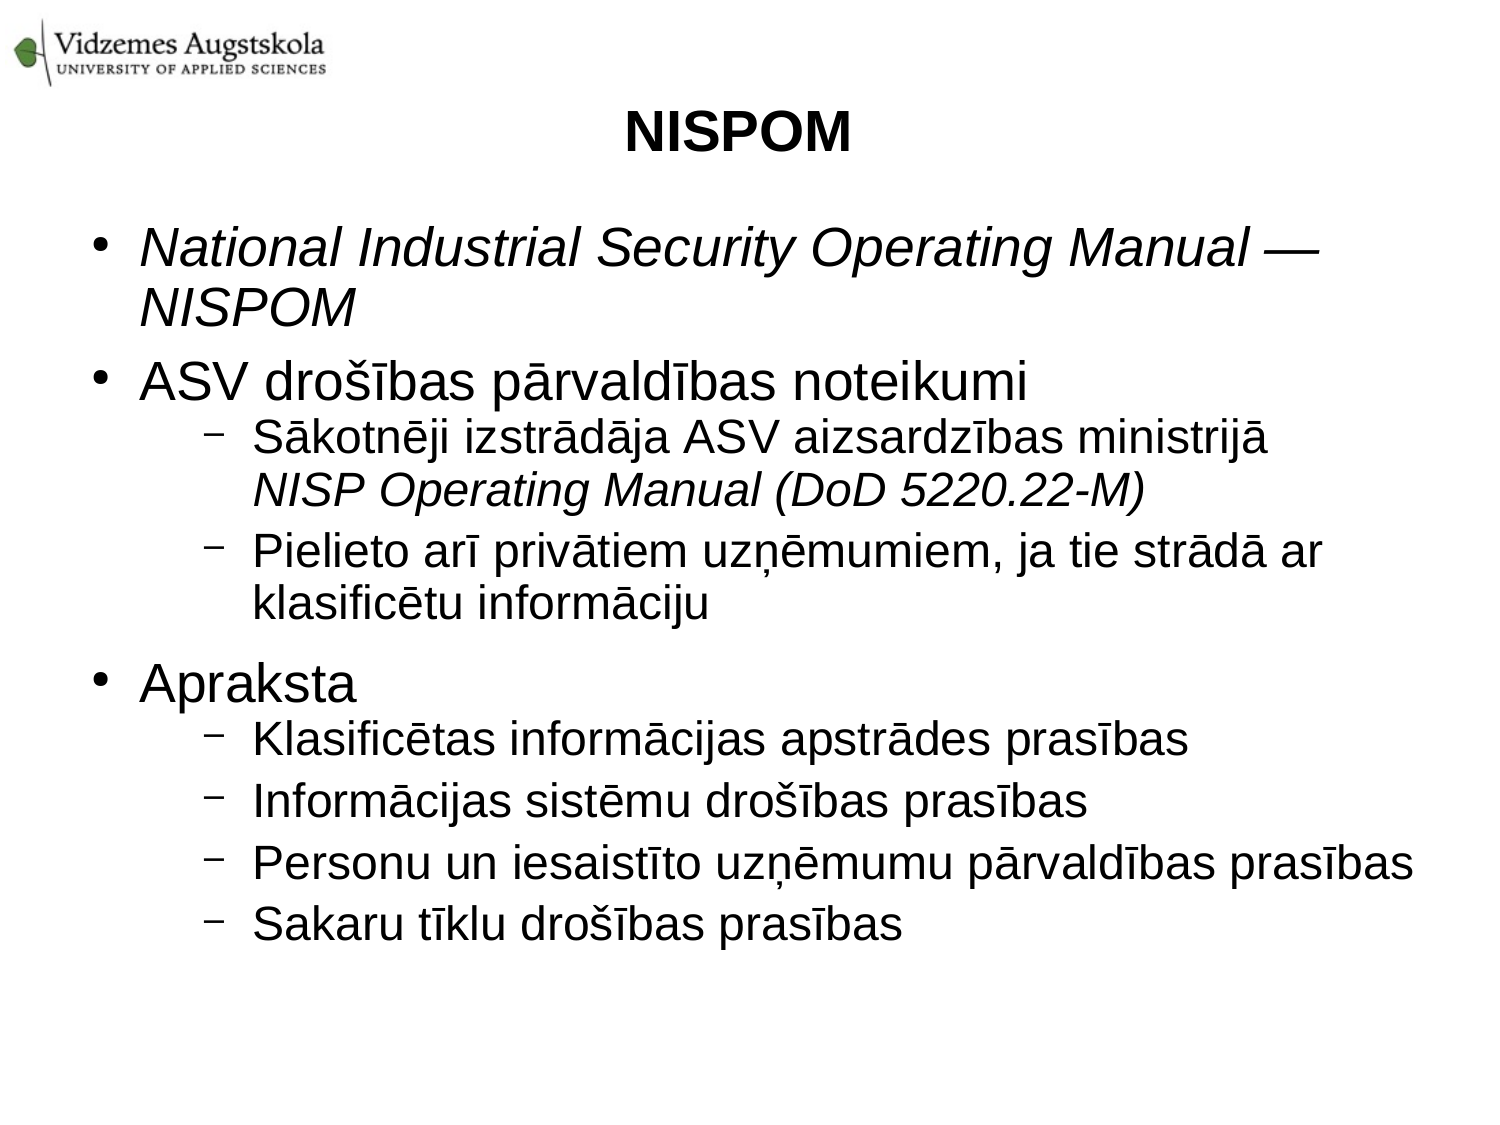

# NISPOM
National Industrial Security Operating Manual — NISPOM
ASV drošības pārvaldības noteikumi
Sākotnēji izstrādāja ASV aizsardzības ministrijā
NISP Operating Manual (DoD 5220.22-M)
Pielieto arī privātiem uzņēmumiem, ja tie strādā ar klasificētu informāciju
Apraksta
Klasificētas informācijas apstrādes prasības
Informācijas sistēmu drošības prasības
Personu un iesaistīto uzņēmumu pārvaldības prasības
Sakaru tīklu drošības prasības